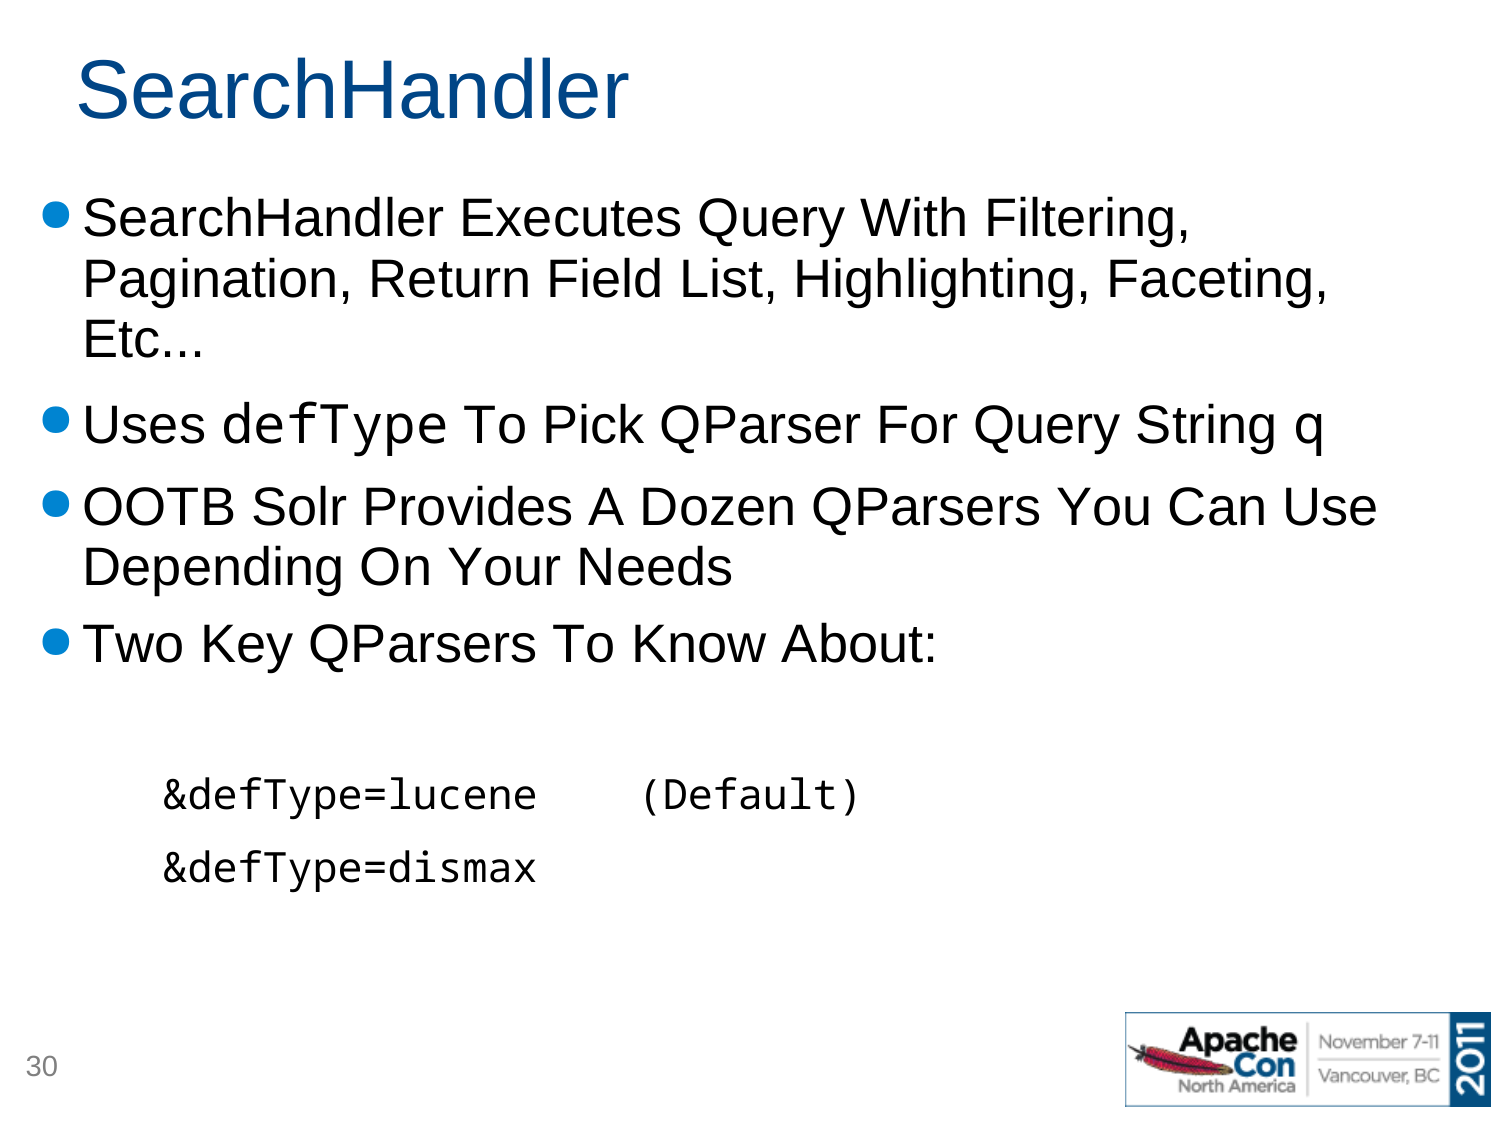

# SearchHandler
SearchHandler Executes Query With Filtering, Pagination, Return Field List, Highlighting, Faceting, Etc...
Uses defType To Pick QParser For Query String q
OOTB Solr Provides A Dozen QParsers You Can Use Depending On Your Needs
Two Key QParsers To Know About:
 &defType=lucene (Default)
 &defType=dismax
30